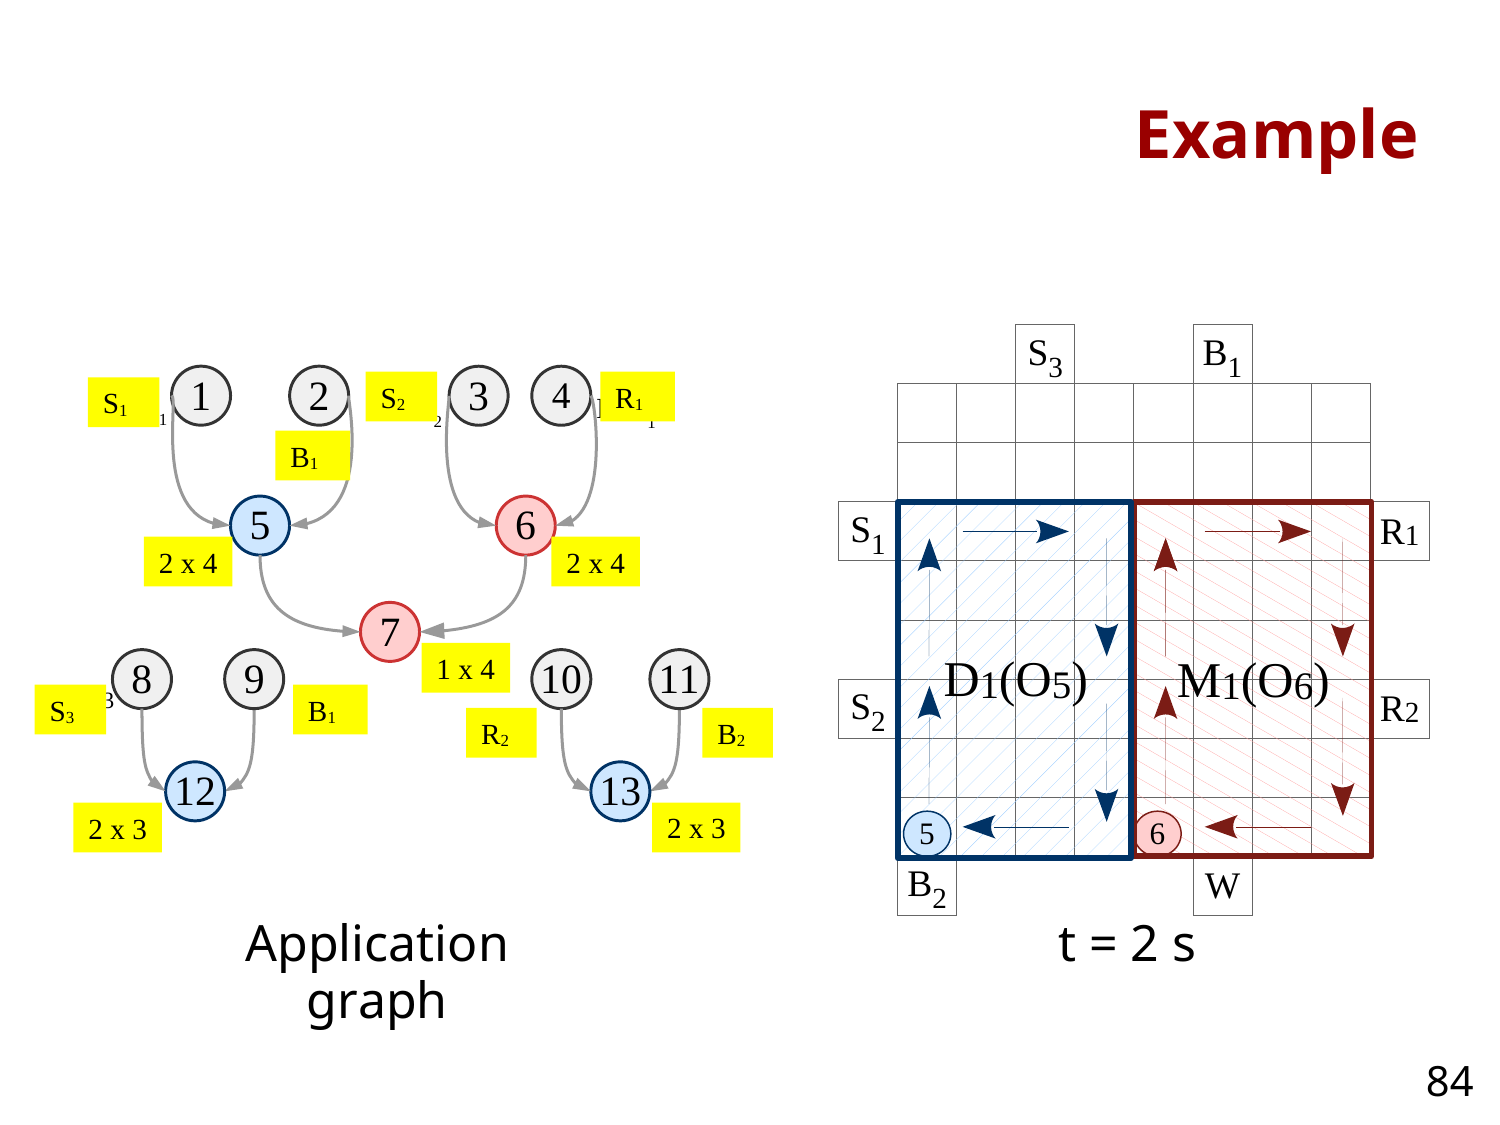

# Example
S3
B1
S1
R1
S2
R2
B2
W
1
2
3
4
S2
R1
S1
In S1
In S2
In R1
B1
5
6
D1(O5)
M1(O6)
Dilute
Mix
2 x 4
2 x 4
7
Mix
1 x 4
8
9
10
11
In S3
S3
B1
R2
B2
12
13
Dilute
Dilute
2 x 3
2 x 3
5
6
Application graph
t = 2 s